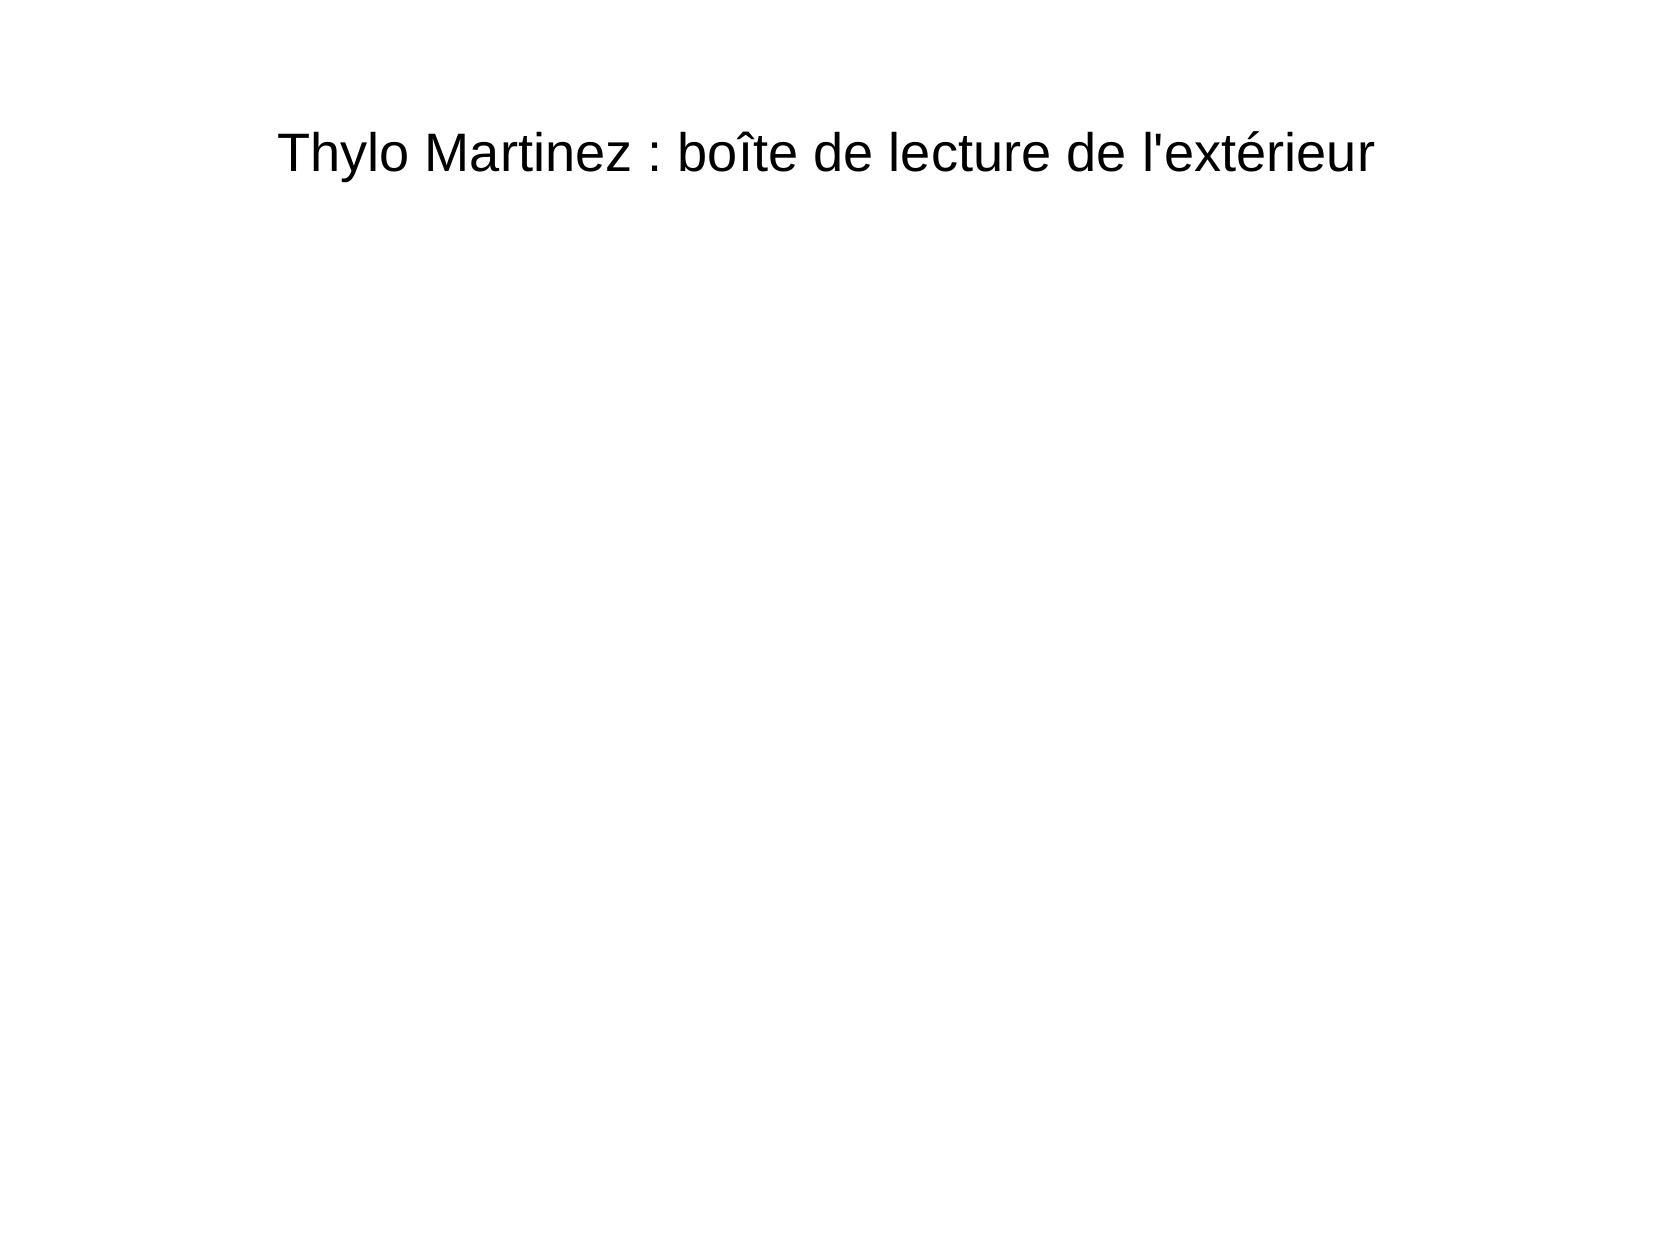

# Thylo Martinez : boîte de lecture de l'extérieur